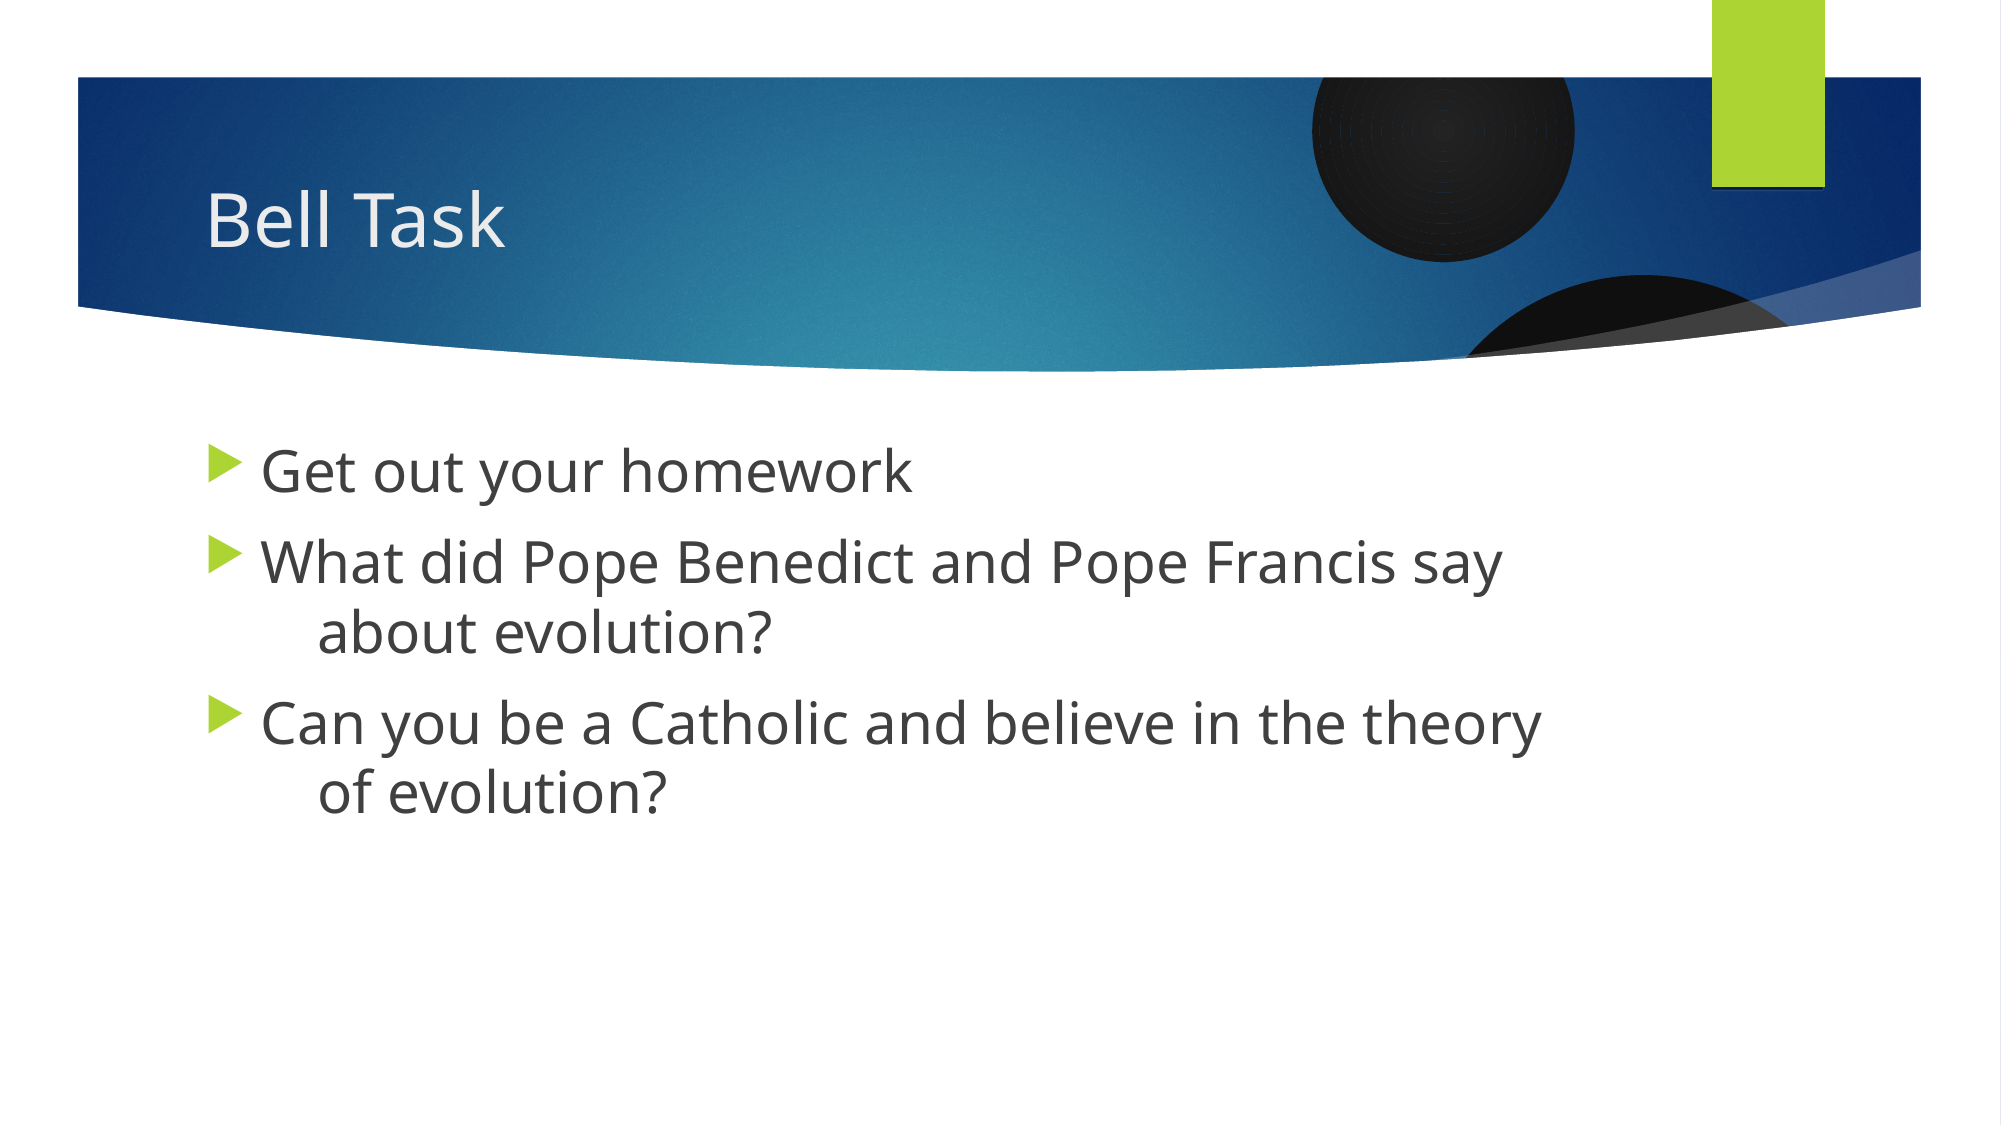

# Bell Task
Get out your homework
What did Pope Benedict and Pope Francis say about evolution?
Can you be a Catholic and believe in the theory of evolution?